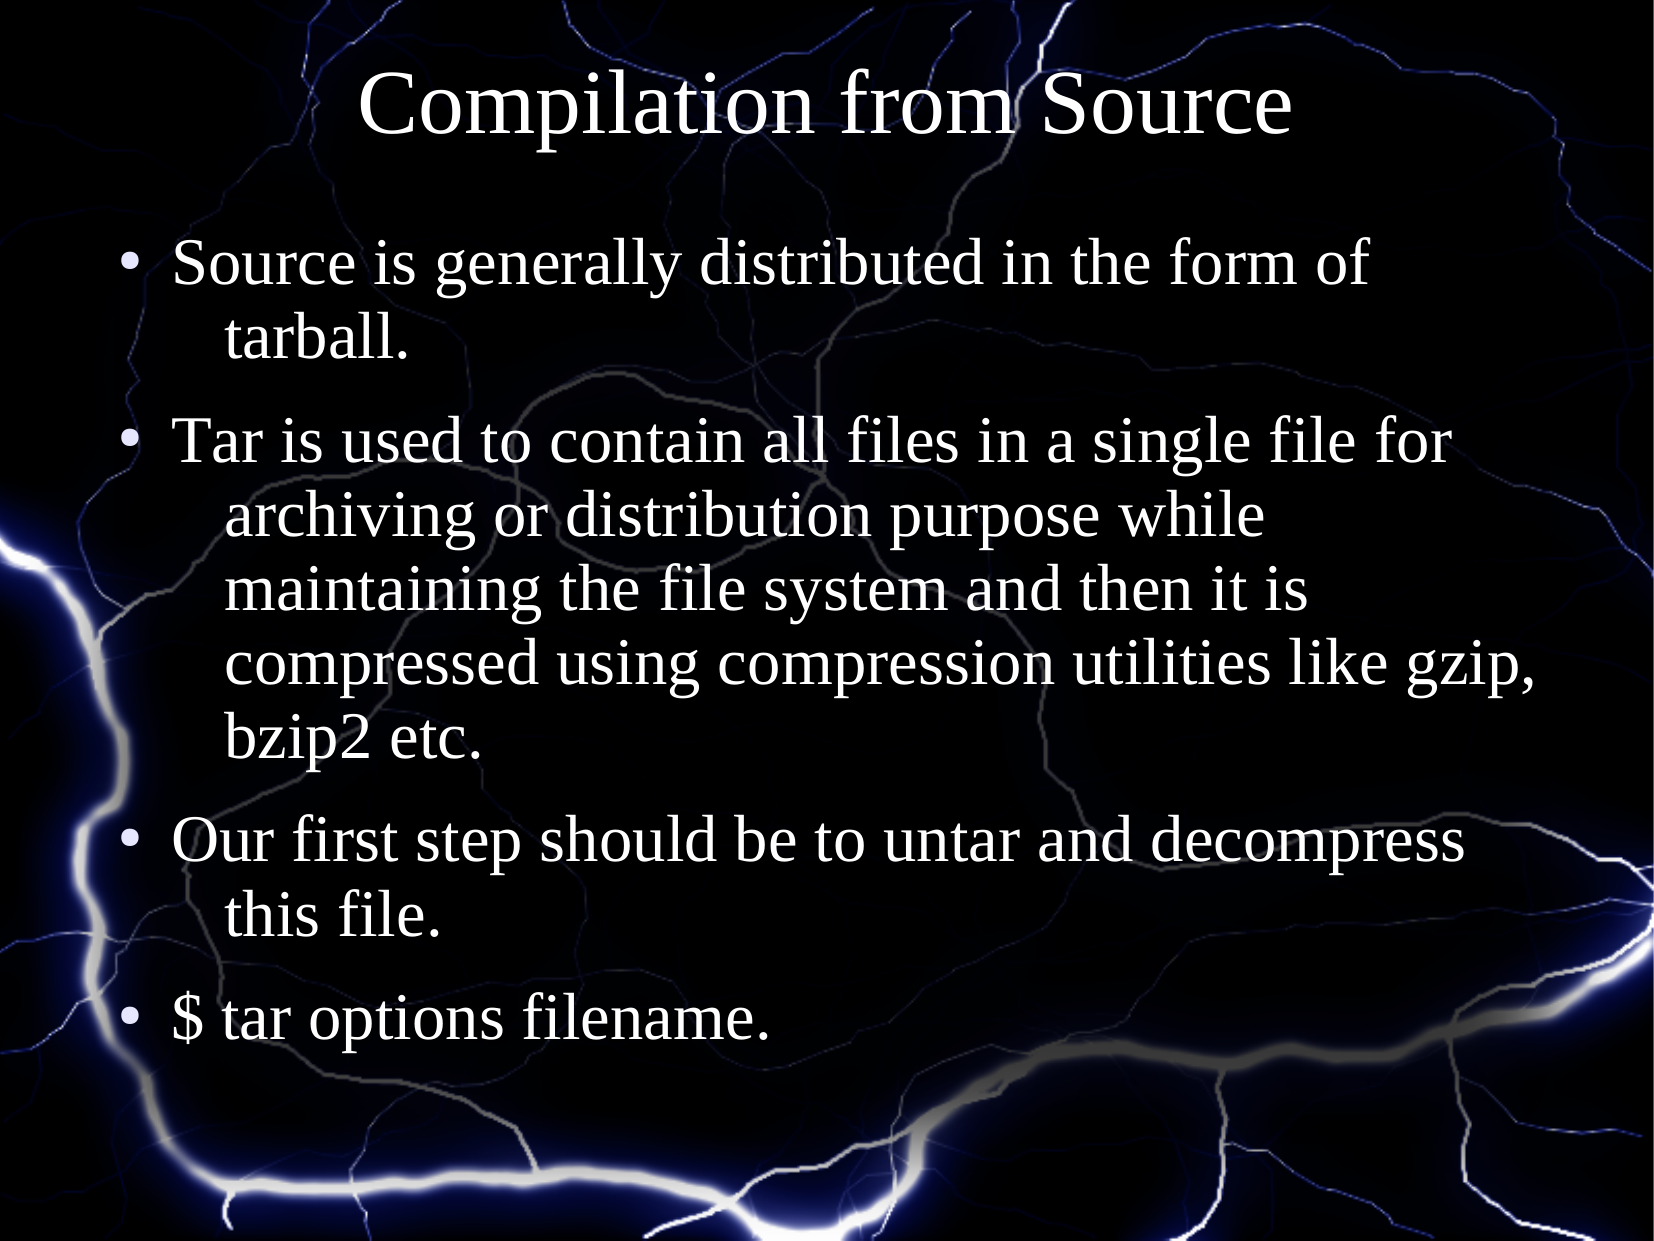

# Compilation from Source
Source is generally distributed in the form of tarball.
Tar is used to contain all files in a single file for archiving or distribution purpose while maintaining the file system and then it is compressed using compression utilities like gzip, bzip2 etc.
Our first step should be to untar and decompress this file.
$ tar options filename.